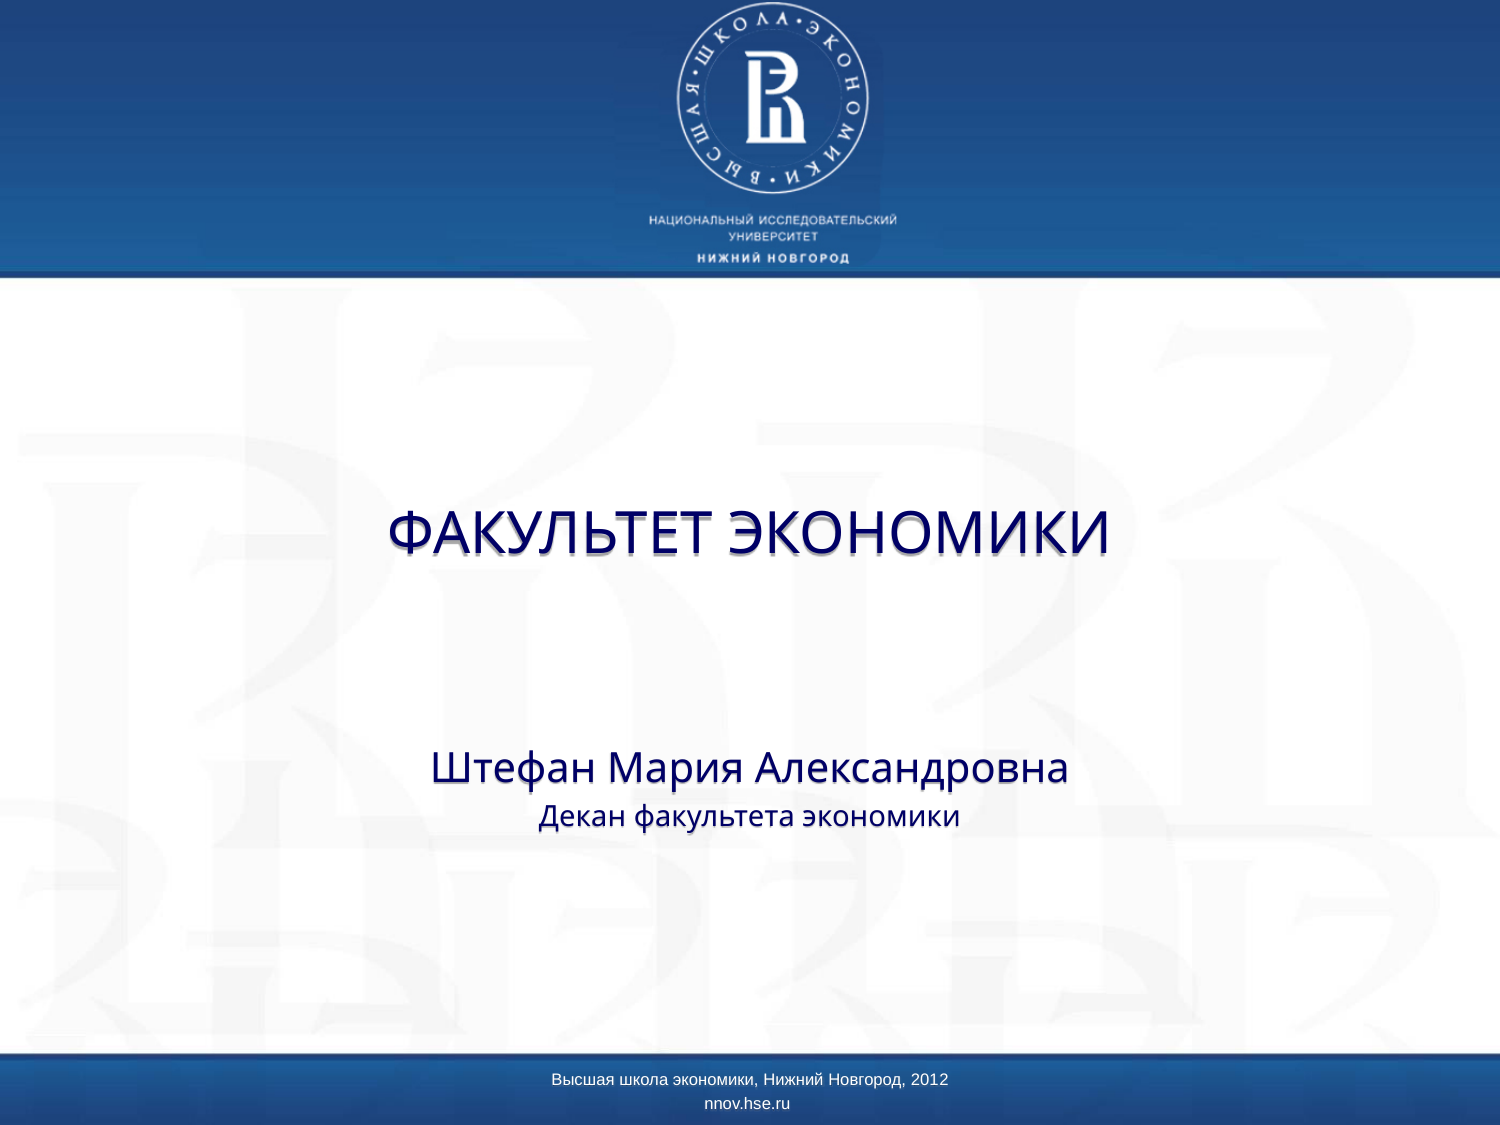

ФАКУЛЬТЕТ ЭКОНОМИКИ
Штефан Мария Александровна
Декан факультета экономики
Высшая школа экономики, Нижний Новгород, 2012
nnov.hse.ru